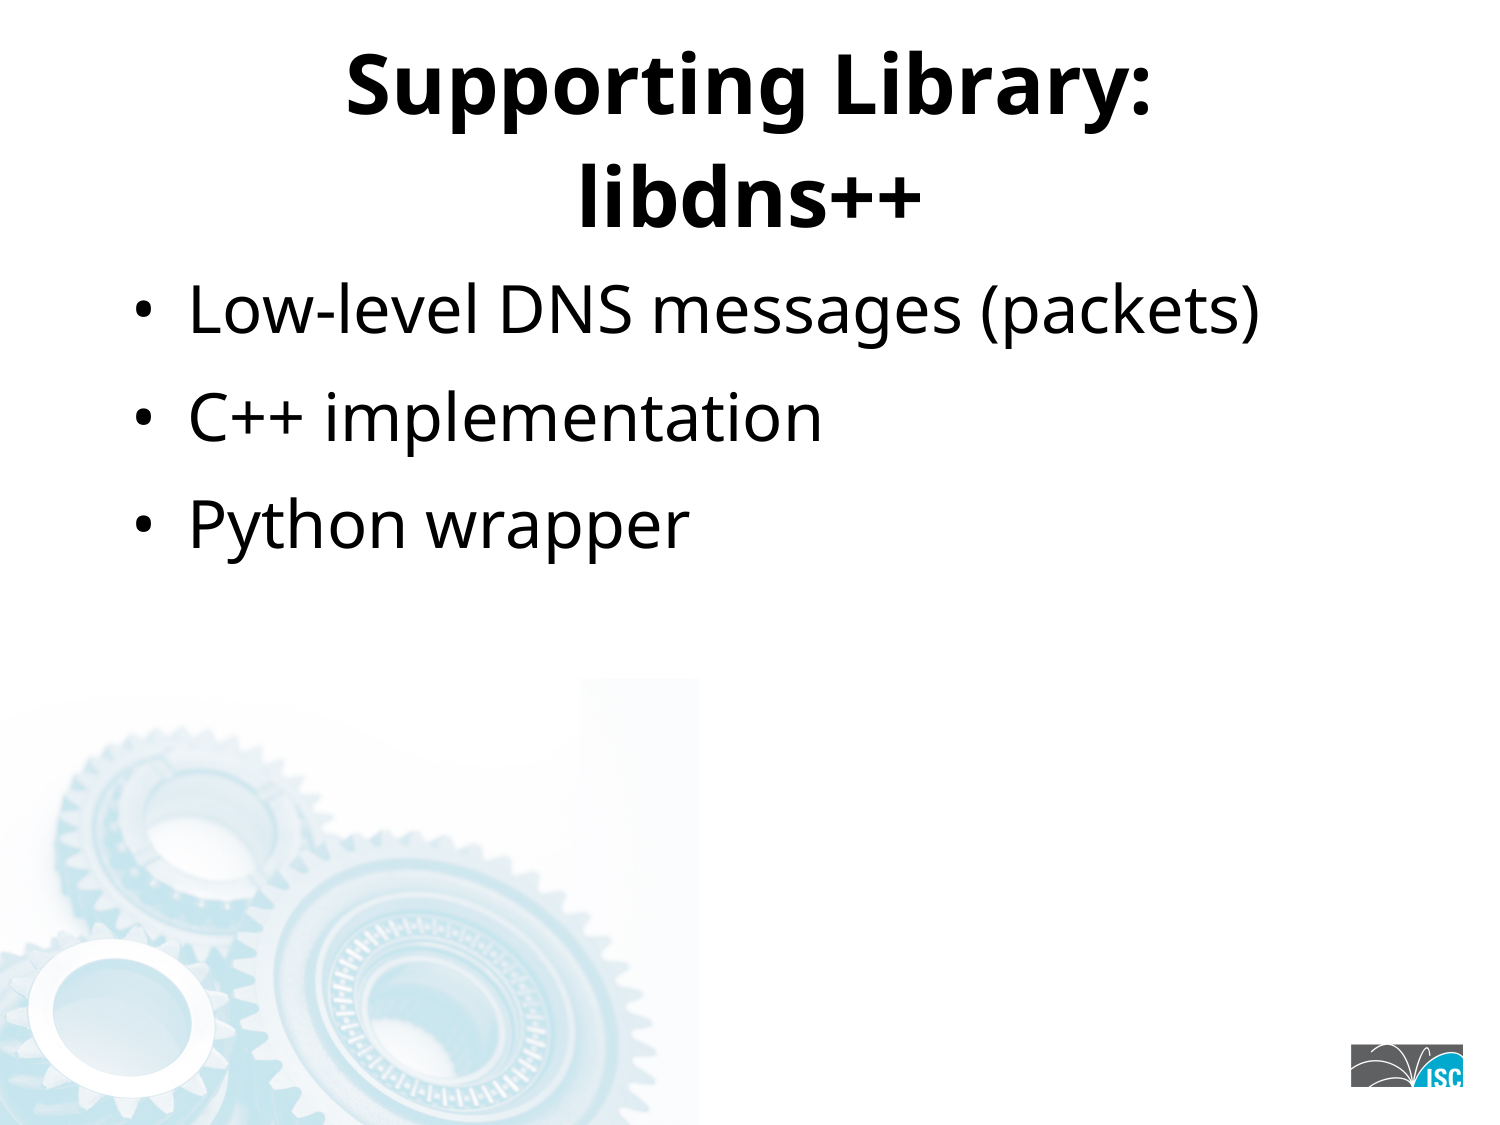

# Supporting Library: libdns++
Low-level DNS messages (packets)
C++ implementation
Python wrapper